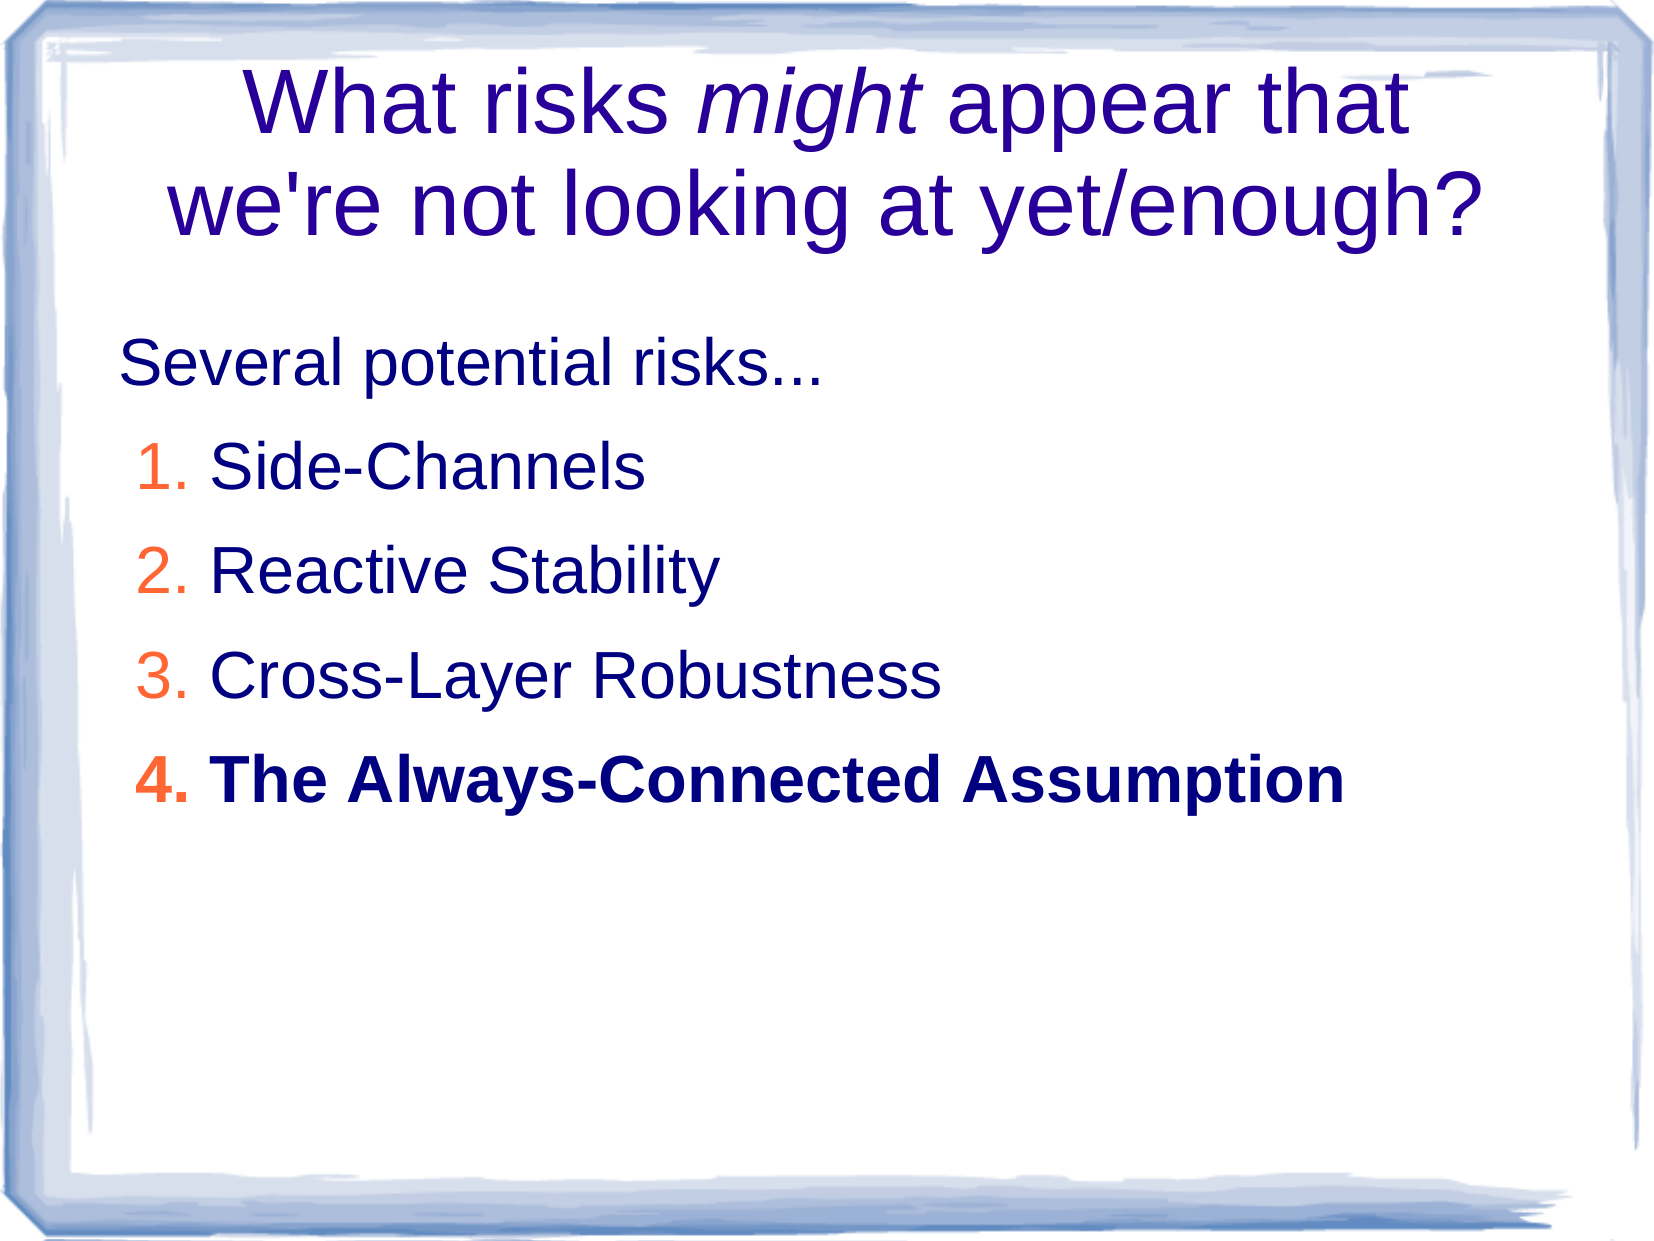

# What risks might appear that we're not looking at yet/enough?
Several potential risks...
 Side-Channels
 Reactive Stability
 Cross-Layer Robustness
 The Always-Connected Assumption